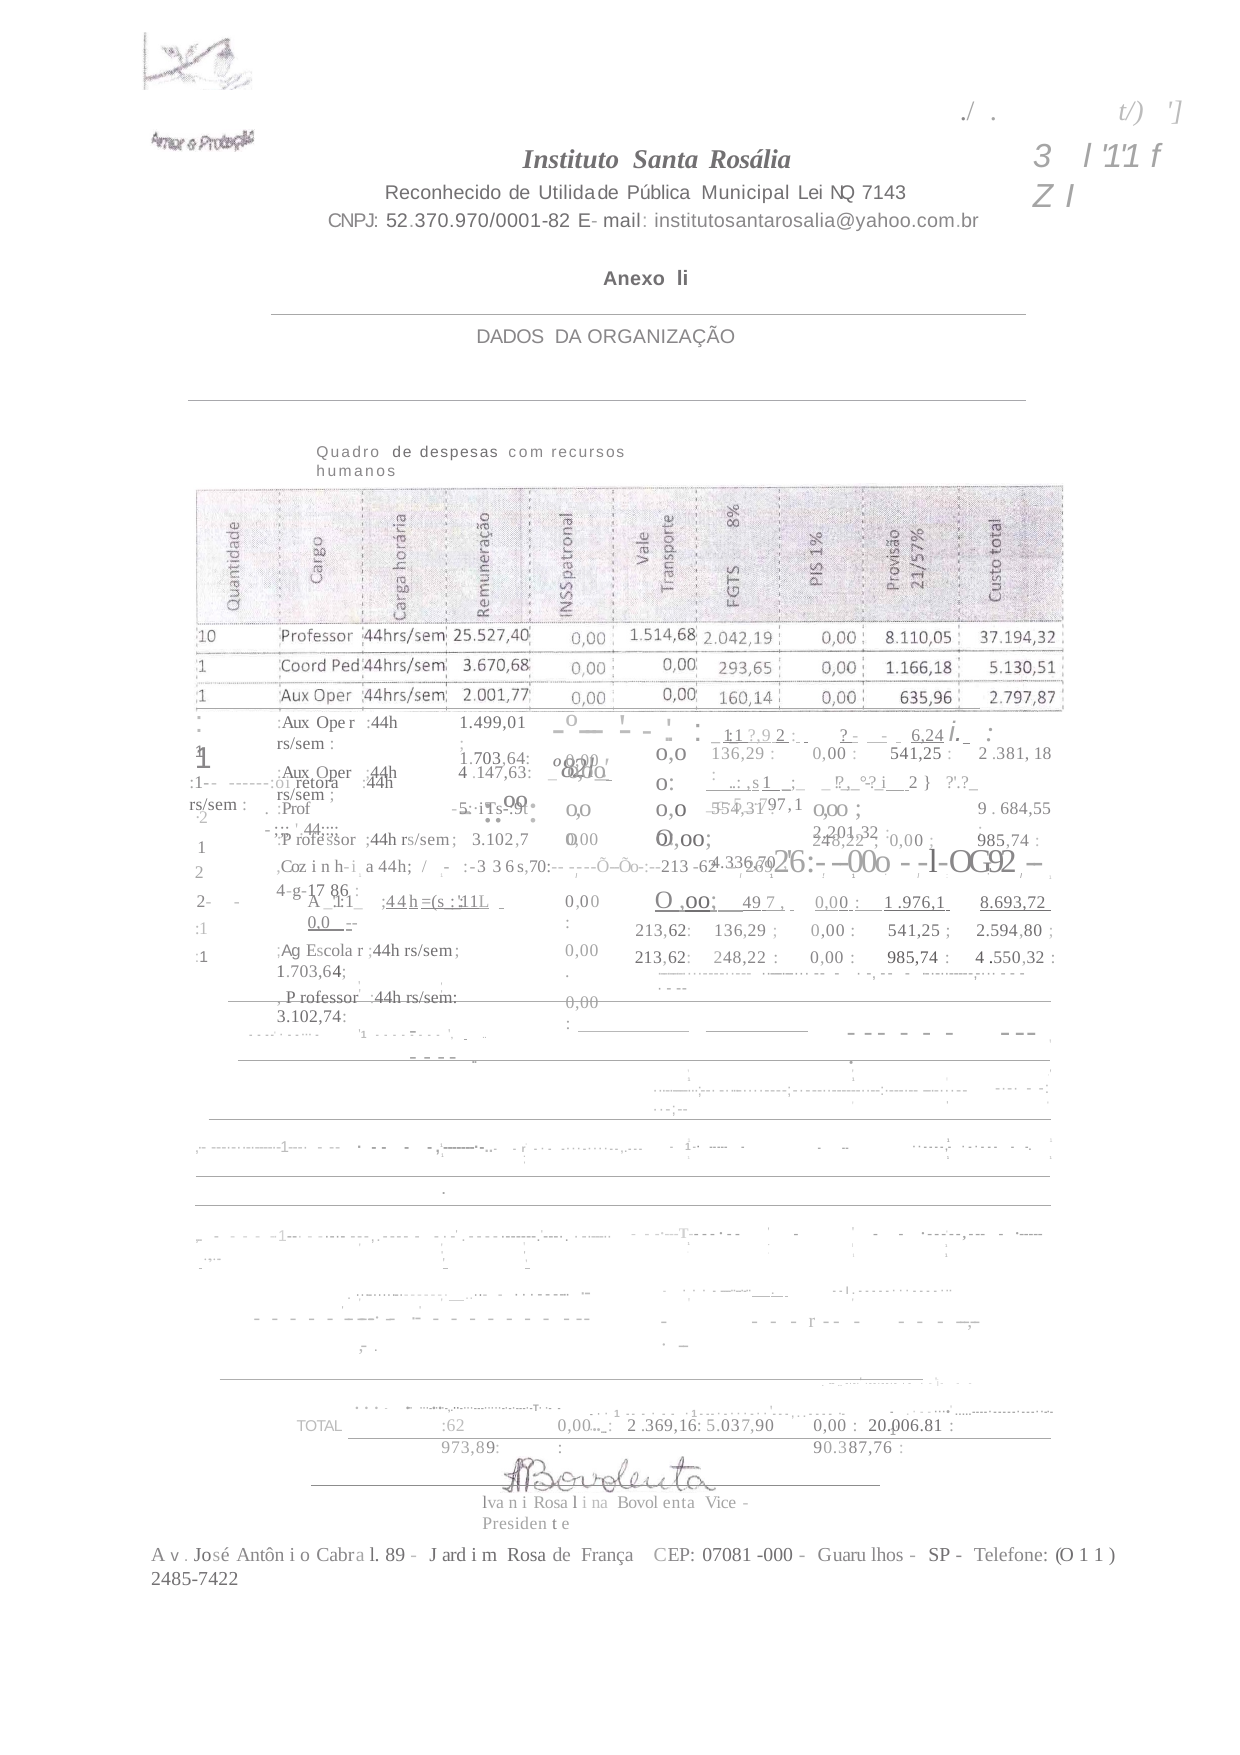

./.
t/) ']
3	l '1'1 f Z I
Instituto Santa Rosália
Reconhecido de Utilidade Pública Municipal Lei NQ 7143
CNPJ: 52.370.970/0001-82 E- mail: institutosantarosalia@yahoo.com.br
Anexo li
DADOS DA ORGANIZAÇÃO
Quadro de despesas com recursos humanos
-º--- '- -	.'. : _1:_1 ?,9 2 : 	 	? - - 	6,24 i. 	: º82l_'.
:1
:Aux Ope r :44h rs/sem :
:Aux Oper ;44h rs/sem ;
1.499,01;
o,oo:
1.703,64:	0,00
1
136,29 :	0,00 :	541,25 :	2 .381, 18 :
4 .147,63:	_ o,oo 	- :.ºº:
:1--------:oi retora :44h rs/sem :
 ..: ,s1 _;_ _!?_,_°-?_i 2} ?'.?_ _c·5_·797,1
o,oo
o,oo:
o,oo ;	2.201,32 :
·2 1
2
. :Prof -;;;'.44;:;;
-5:·iTs-:9t
554,31 :
9 . 684,55 :
O,oo;	248,22 ;	0,00 ;	985,74 :	4.336,70 ;
:P rofessor ;44h rs/sem; 3.102,7	0,00
,Coz i n h-ia 44h; / - :-336s,70:-- ----Õ--Õo-:--213 -62 -- 2692'6:---00o --l-OG92 -- 4-g-17 86 :
I	I	1	!	1	'	I	:	' 	I
1	1
1
O ,oo; 49 7, 	0,00 : 1 .976,1 	8.693,72
213,62: 136,29 ;	0,00 :	541,25 ;	2.594,80 ;
213,62: 248,22 :	0,00 :	985,74 :	4 .550,32 :
·--·--·-····----··--- ··---·--···---·-,---·-·-··-----,-···---·---
2--
:1
:1
A_'.1:1_ ;44h=(s_:_'.:11L 	0,0 --
;Ag Escola r ;44h rs/sem; 1.703,64;
, P rofessor :44h rs/sem: 3.102,74:
----' ·--···-	'1 -------- ', 	..
0,00 :
0,00 .
0,00 :
'
'
'
'
---
------·
- ----..
'
'
'
'
1	1
!
'
-·-·--:
'
···-·----···;--·-····-····----;-·---··------··--:·---·-- --·-···--··-;--
'
'
,·- ---·-··-·----·-1---·--- ·----,1-------·-..--r' -·- -···-····--,.---
1
-1-· ----- -
1
1	1
··----,-·-·--- - -.
1	1
- --
1.
•
'
'
l
1
,.. - ----·1--·--·-·- ---,.---- - -·-' .----·------.'---·. ·-·---·· ..,...
-- -·---T----·--
'
•
'
-
--·---'--,----·-----
1
1
'
'	'
1
'
'	'
 	' 	'
. ···-·····-·------· ..··-- ···----·· ·- ----· - ·-
- ···-----··--·-·· . 	--l.-----···----···
'
'	'
'
-----'----' ----------
,- .
- ---r--- ------,--· --
. -- .. -·-·' ·--·--·- ·- ·-'i- - -
-··1---·--·1---·-···-··'---,..---- ·-·••...
-.·--···•' .....----·-----·---··-·-1'
•••- •·· ···-•·•·-,.··-···---·····-·-·---·-T· ·--
:62 973,89:
0,00 : 2 .369,16: 5.037,90 :
0,00 : 20.006.81 : 90.387,76 :
TOTAL
lva n i Rosa l i na Bovol enta Vice - Presiden t e
A v . José Antôn i o Cabra l. 89 - J ard i m Rosa de França CEP: 07081 -000 - Guaru lhos - SP - Telefone: (O 1 1 ) 2485-7422